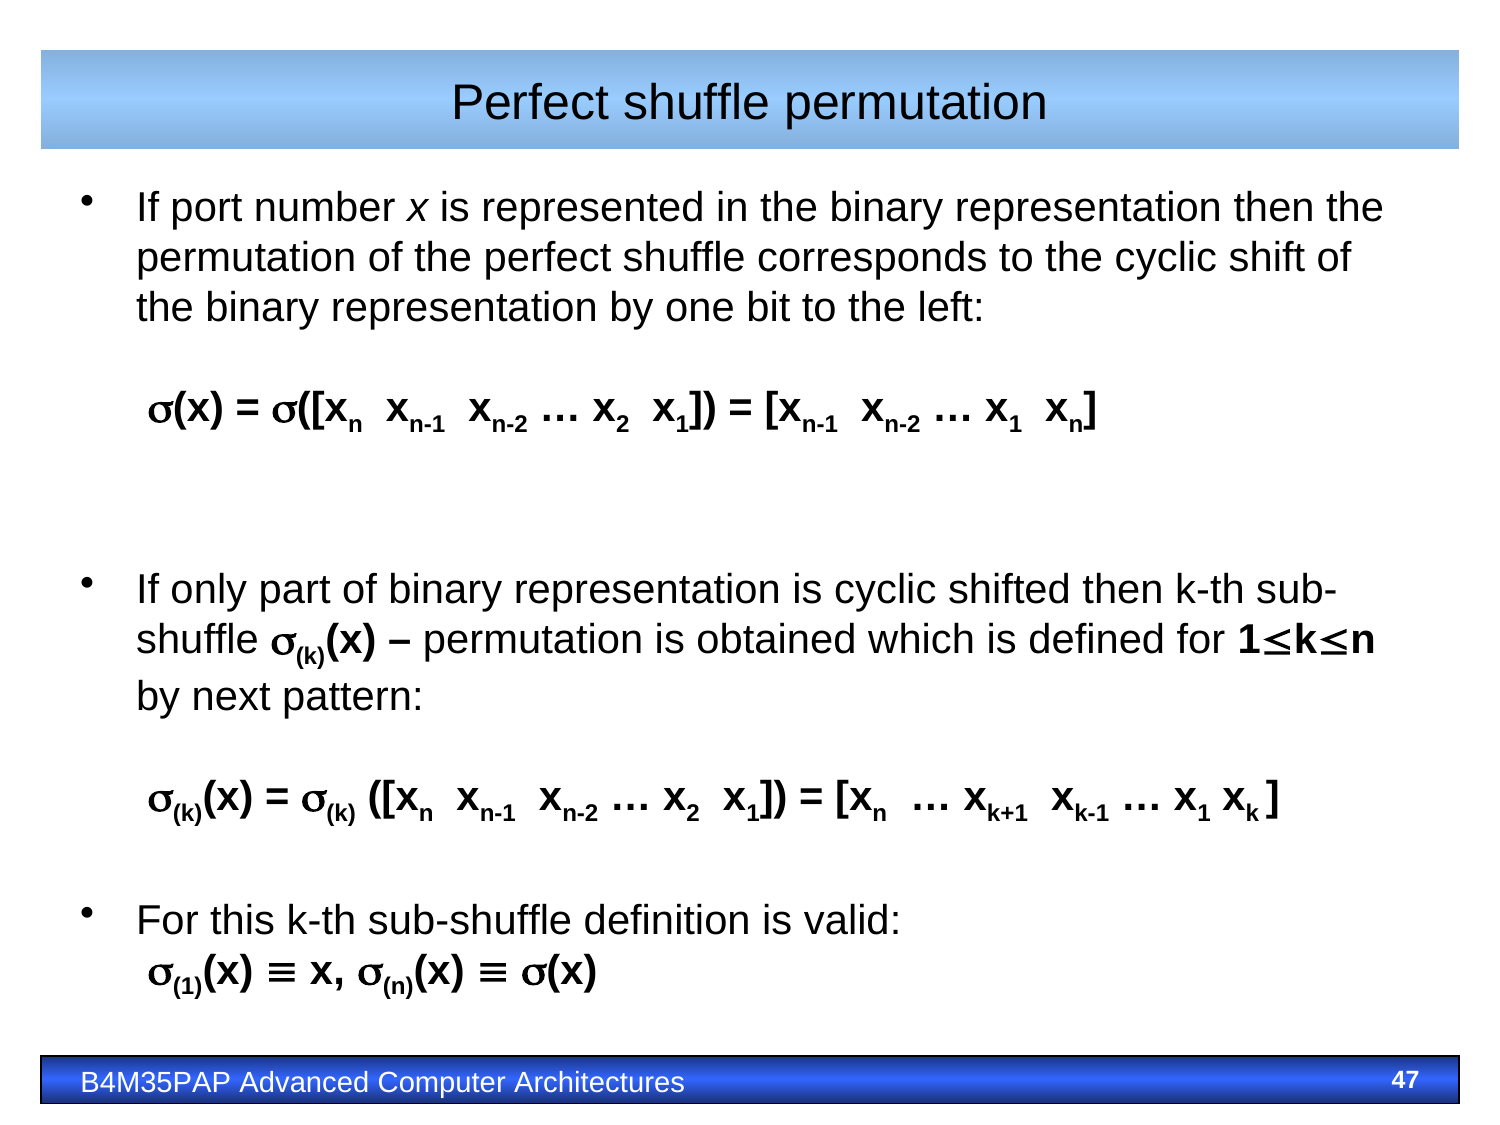

# Perfect shuffle permutation
If port number x is represented in the binary representation then the permutation of the perfect shuffle corresponds to the cyclic shift of the binary representation by one bit to the left:
 (x) = ([xn xn-1 xn-2 … x2 x1]) = [xn-1 xn-2 … x1 xn]
If only part of binary representation is cyclic shifted then k-th sub-shuffle (k)(x) – permutation is obtained which is defined for 1kn by next pattern:
 (k)(x) = (k) ([xn xn-1 xn-2 … x2 x1]) = [xn … xk+1 xk-1 … x1 xk ]
For this k-th sub-shuffle definition is valid:
 (1)(x)  x, 	(n)(x)  (x)